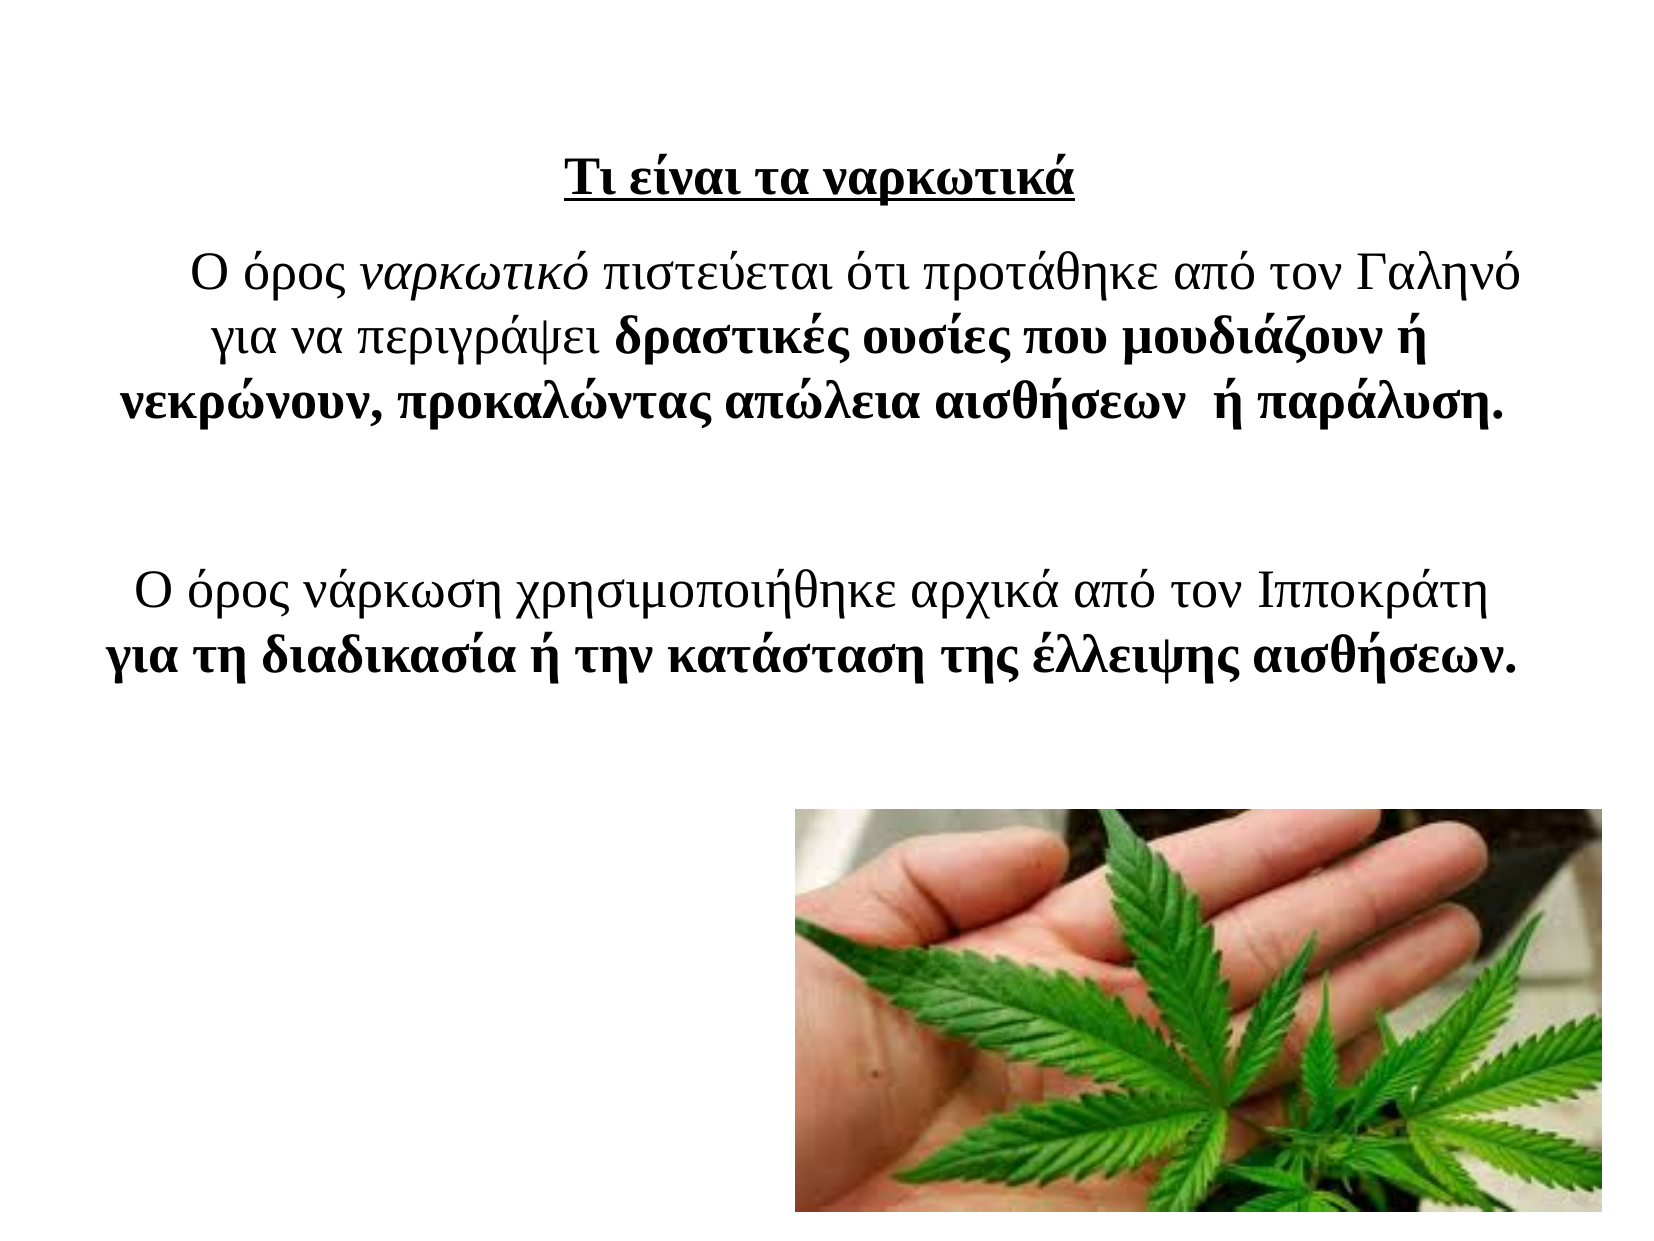

# Τι είναι τα ναρκωτικά
	Ο όρος ναρκωτικό πιστεύεται ότι προτάθηκε από τον Γαληνό για να περιγράψει δραστικές ουσίες που μουδιάζουν ή νεκρώνουν, προκαλώντας απώλεια αισθήσεων ή παράλυση.
Ο όρος νάρκωση χρησιμοποιήθηκε αρχικά από τον Ιπποκράτη για τη διαδικασία ή την κατάσταση της έλλειψης αισθήσεων.